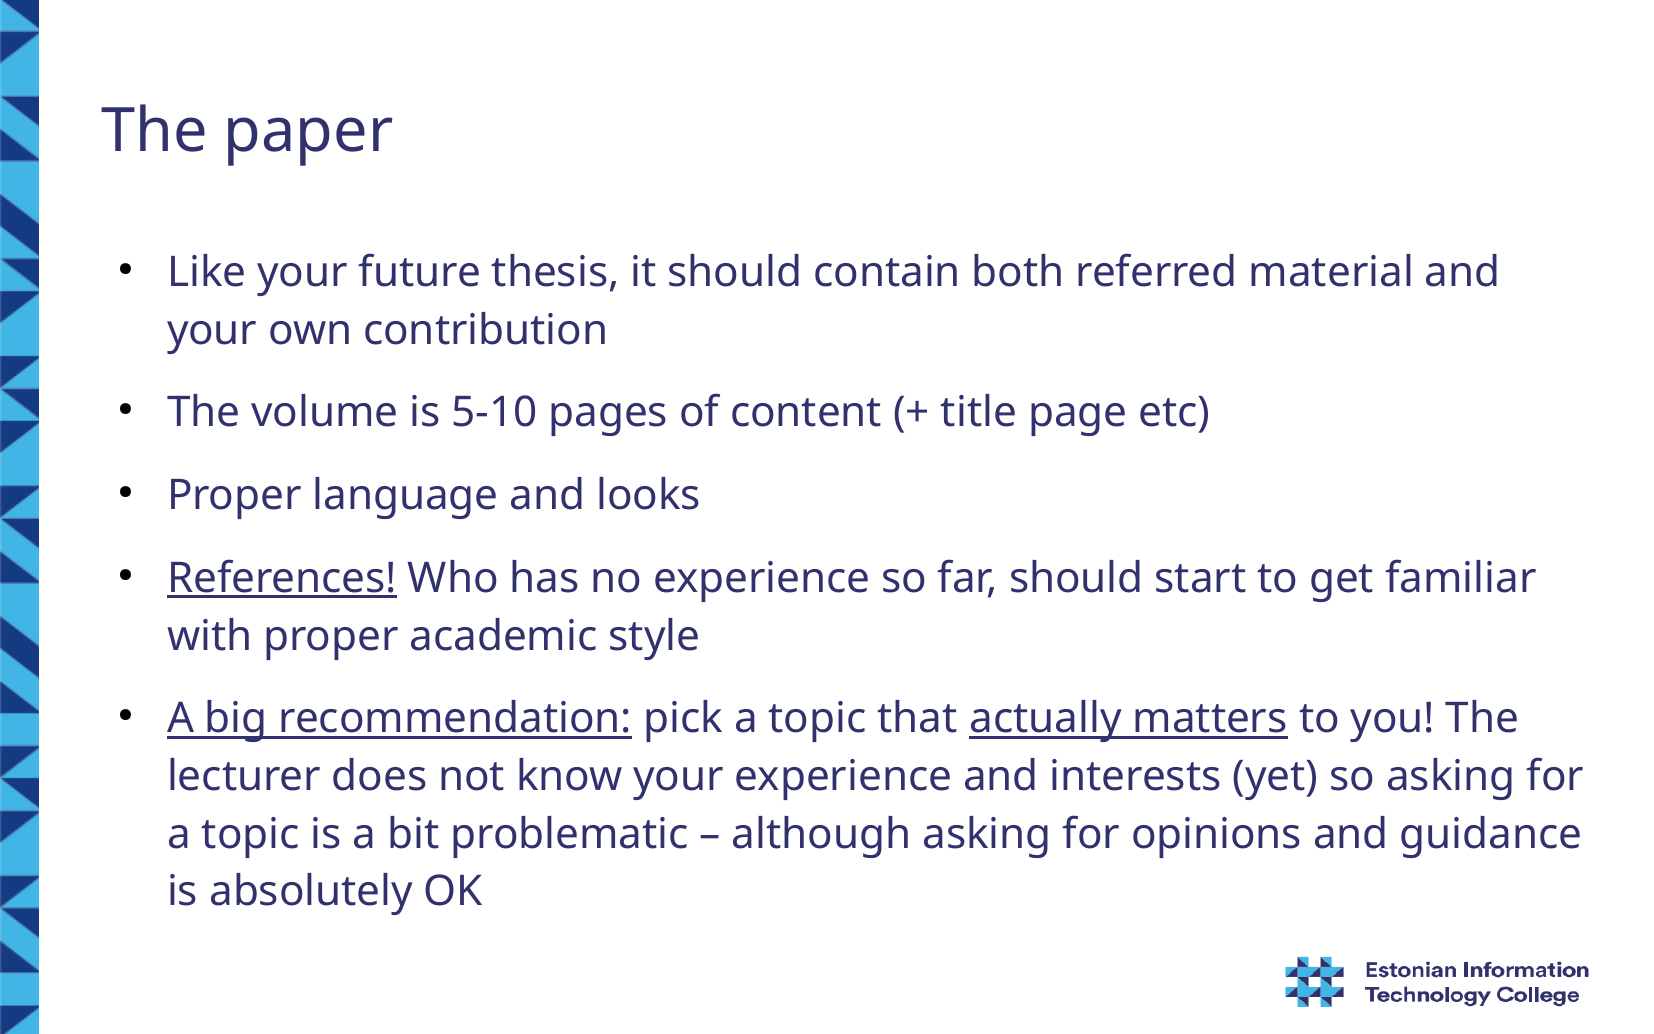

# The paper
Like your future thesis, it should contain both referred material and your own contribution
The volume is 5-10 pages of content (+ title page etc)
Proper language and looks
References! Who has no experience so far, should start to get familiar with proper academic style
A big recommendation: pick a topic that actually matters to you! The lecturer does not know your experience and interests (yet) so asking for a topic is a bit problematic – although asking for opinions and guidance is absolutely OK